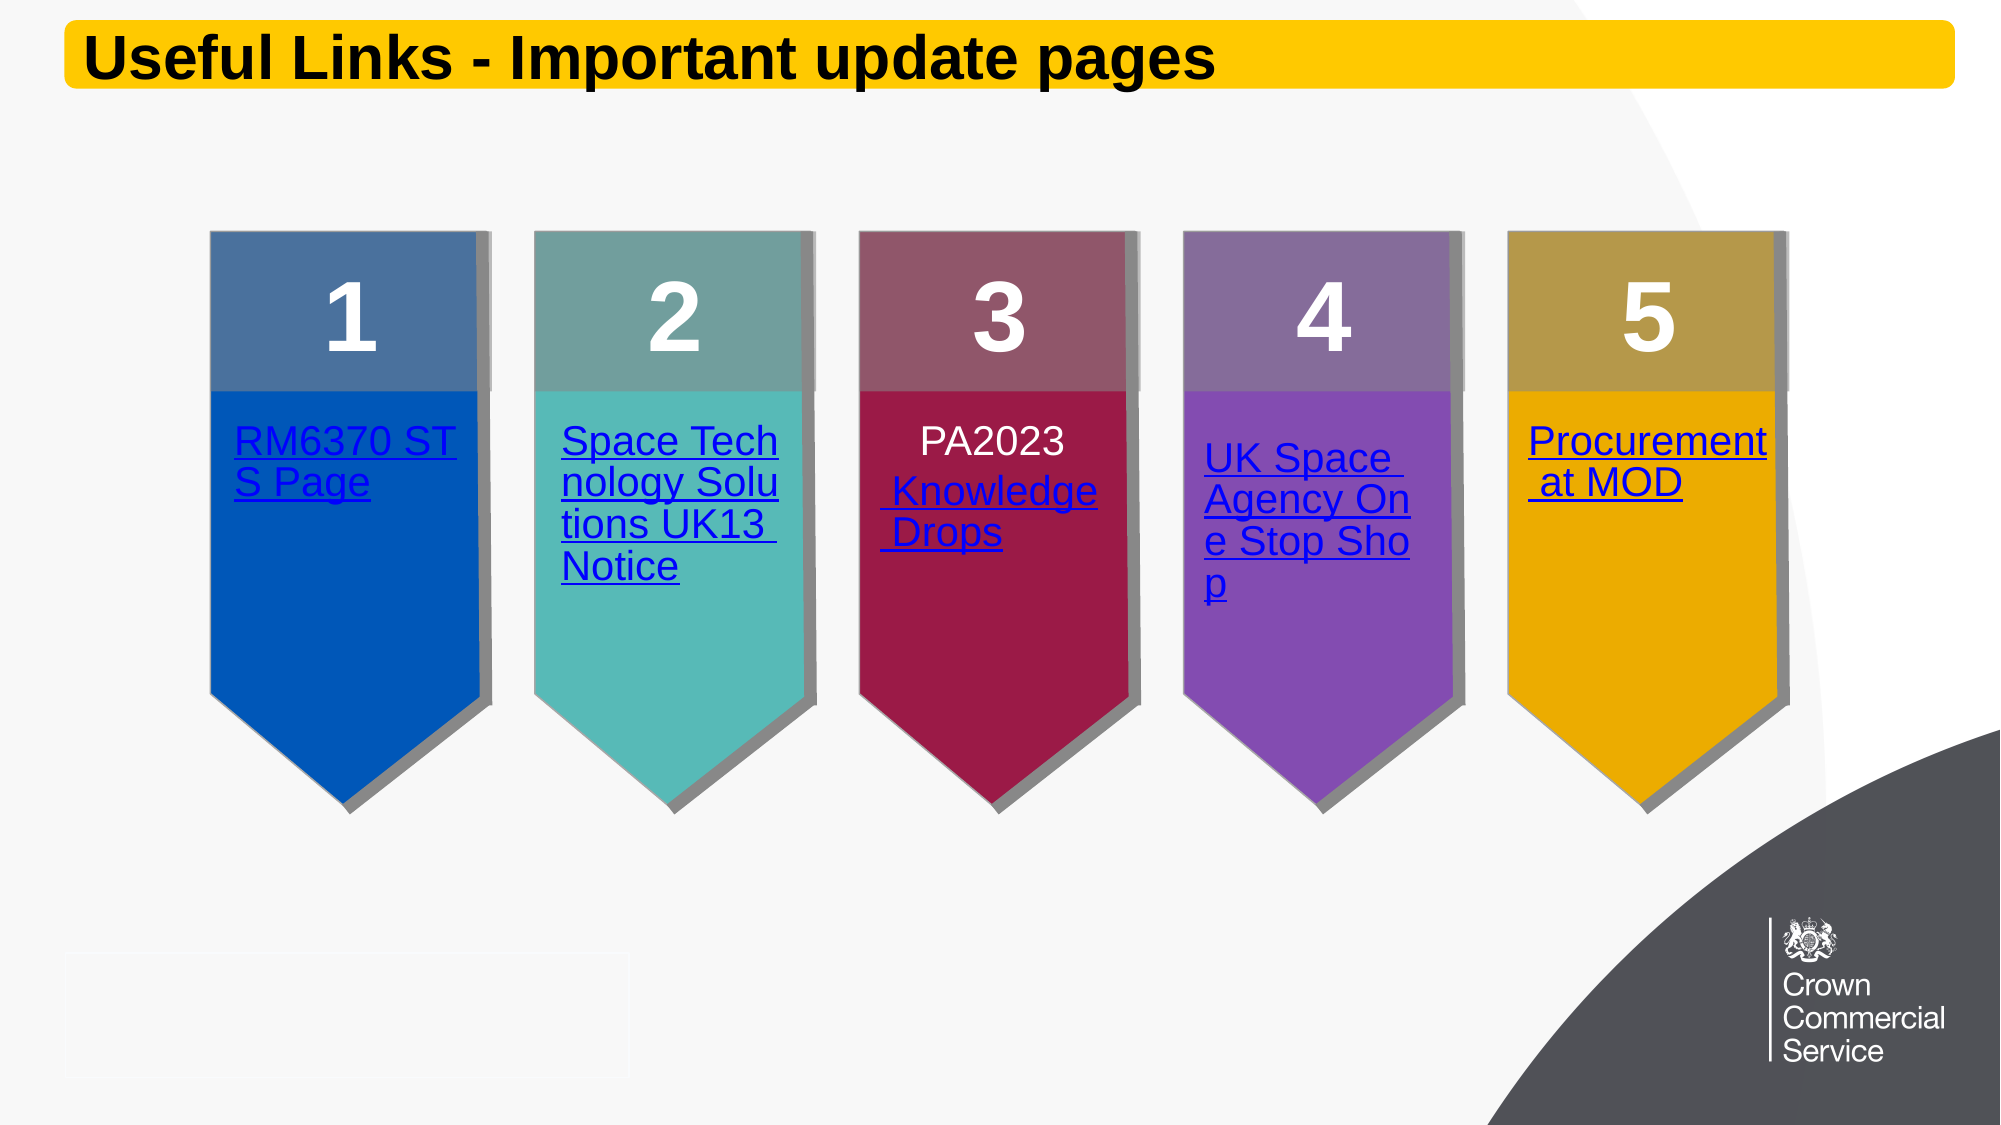

Useful Links - Important update pages
1
2
3
4
5
RM6370 STS Page
Space Technology Solutions UK13 Notice
PA2023 Knowledge Drops
Procurement at MOD
UK Space Agency One Stop Shop